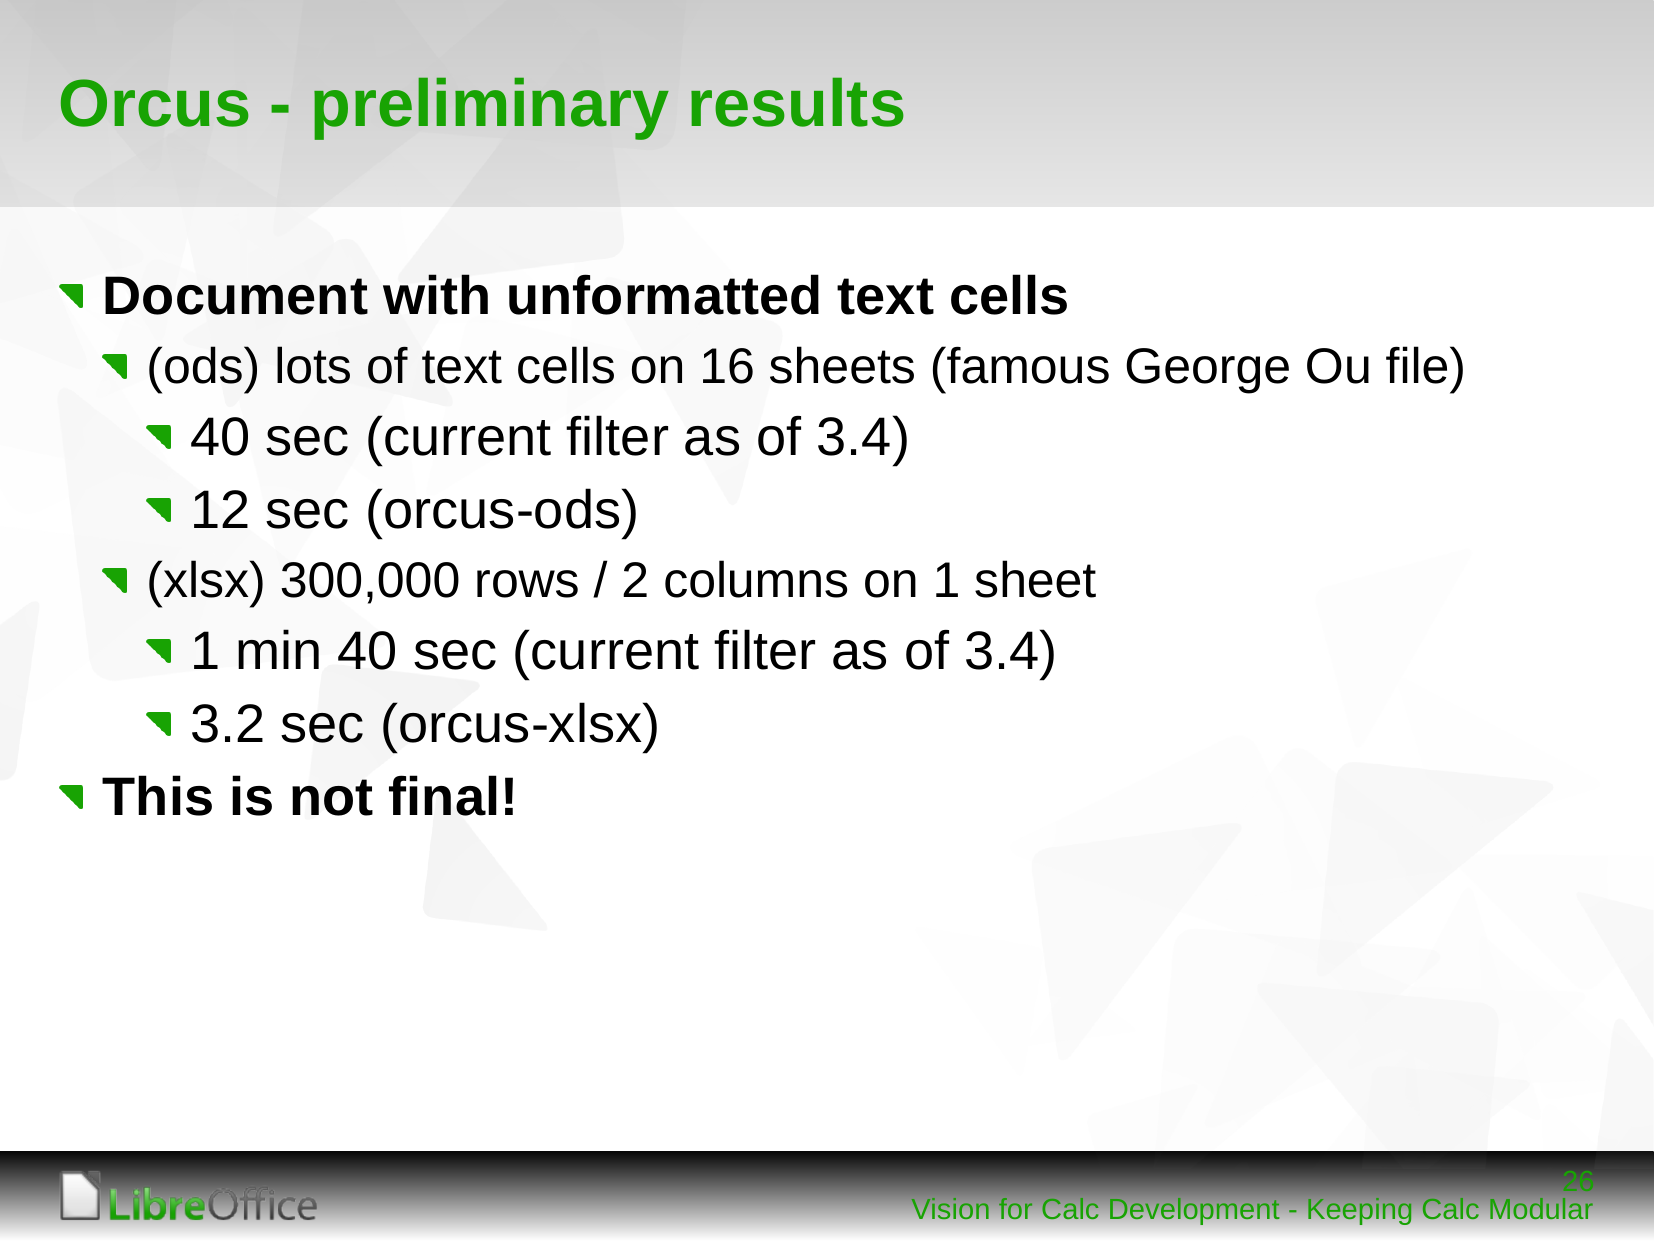

# Orcus - preliminary results
Document with unformatted text cells
(ods) lots of text cells on 16 sheets (famous George Ou file)
40 sec (current filter as of 3.4)
12 sec (orcus-ods)
(xlsx) 300,000 rows / 2 columns on 1 sheet
1 min 40 sec (current filter as of 3.4)
3.2 sec (orcus-xlsx)
This is not final!
26
Vision for Calc Development - Keeping Calc Modular